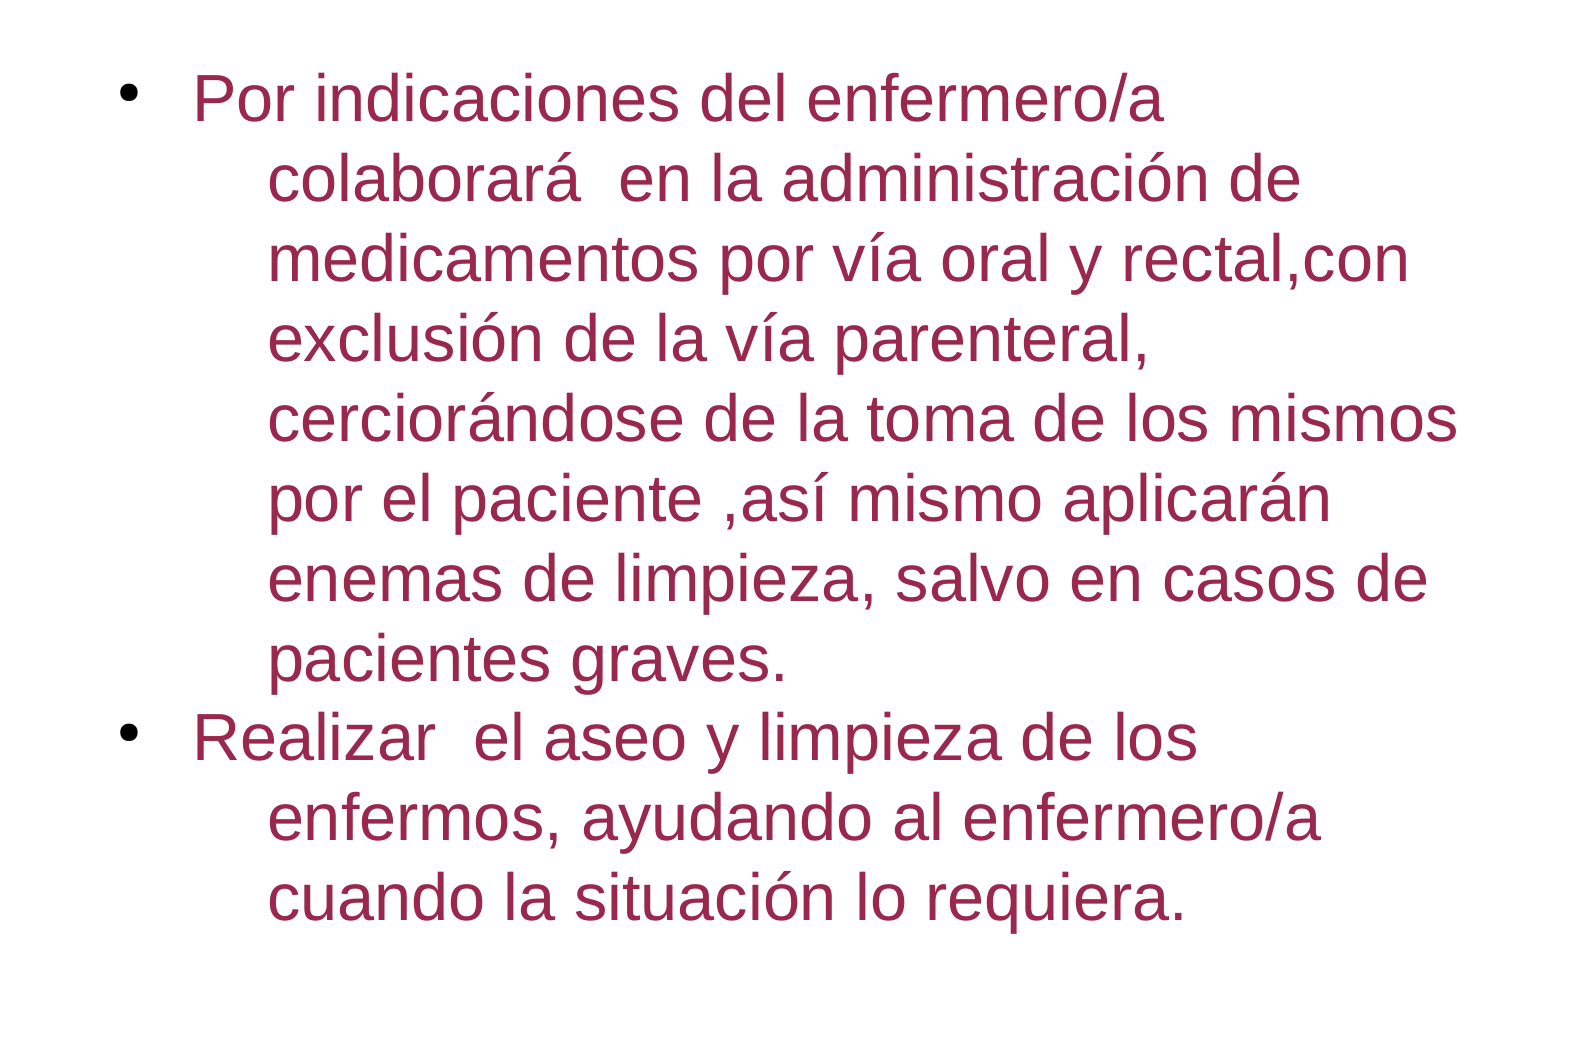

# Por indicaciones del enfermero/a colaborará en la administración de medicamentos por vía oral y rectal,con exclusión de la vía parenteral, cerciorándose de la toma de los mismos por el paciente ,así mismo aplicarán enemas de limpieza, salvo en casos de pacientes graves.
Realizar el aseo y limpieza de los enfermos, ayudando al enfermero/a cuando la situación lo requiera.